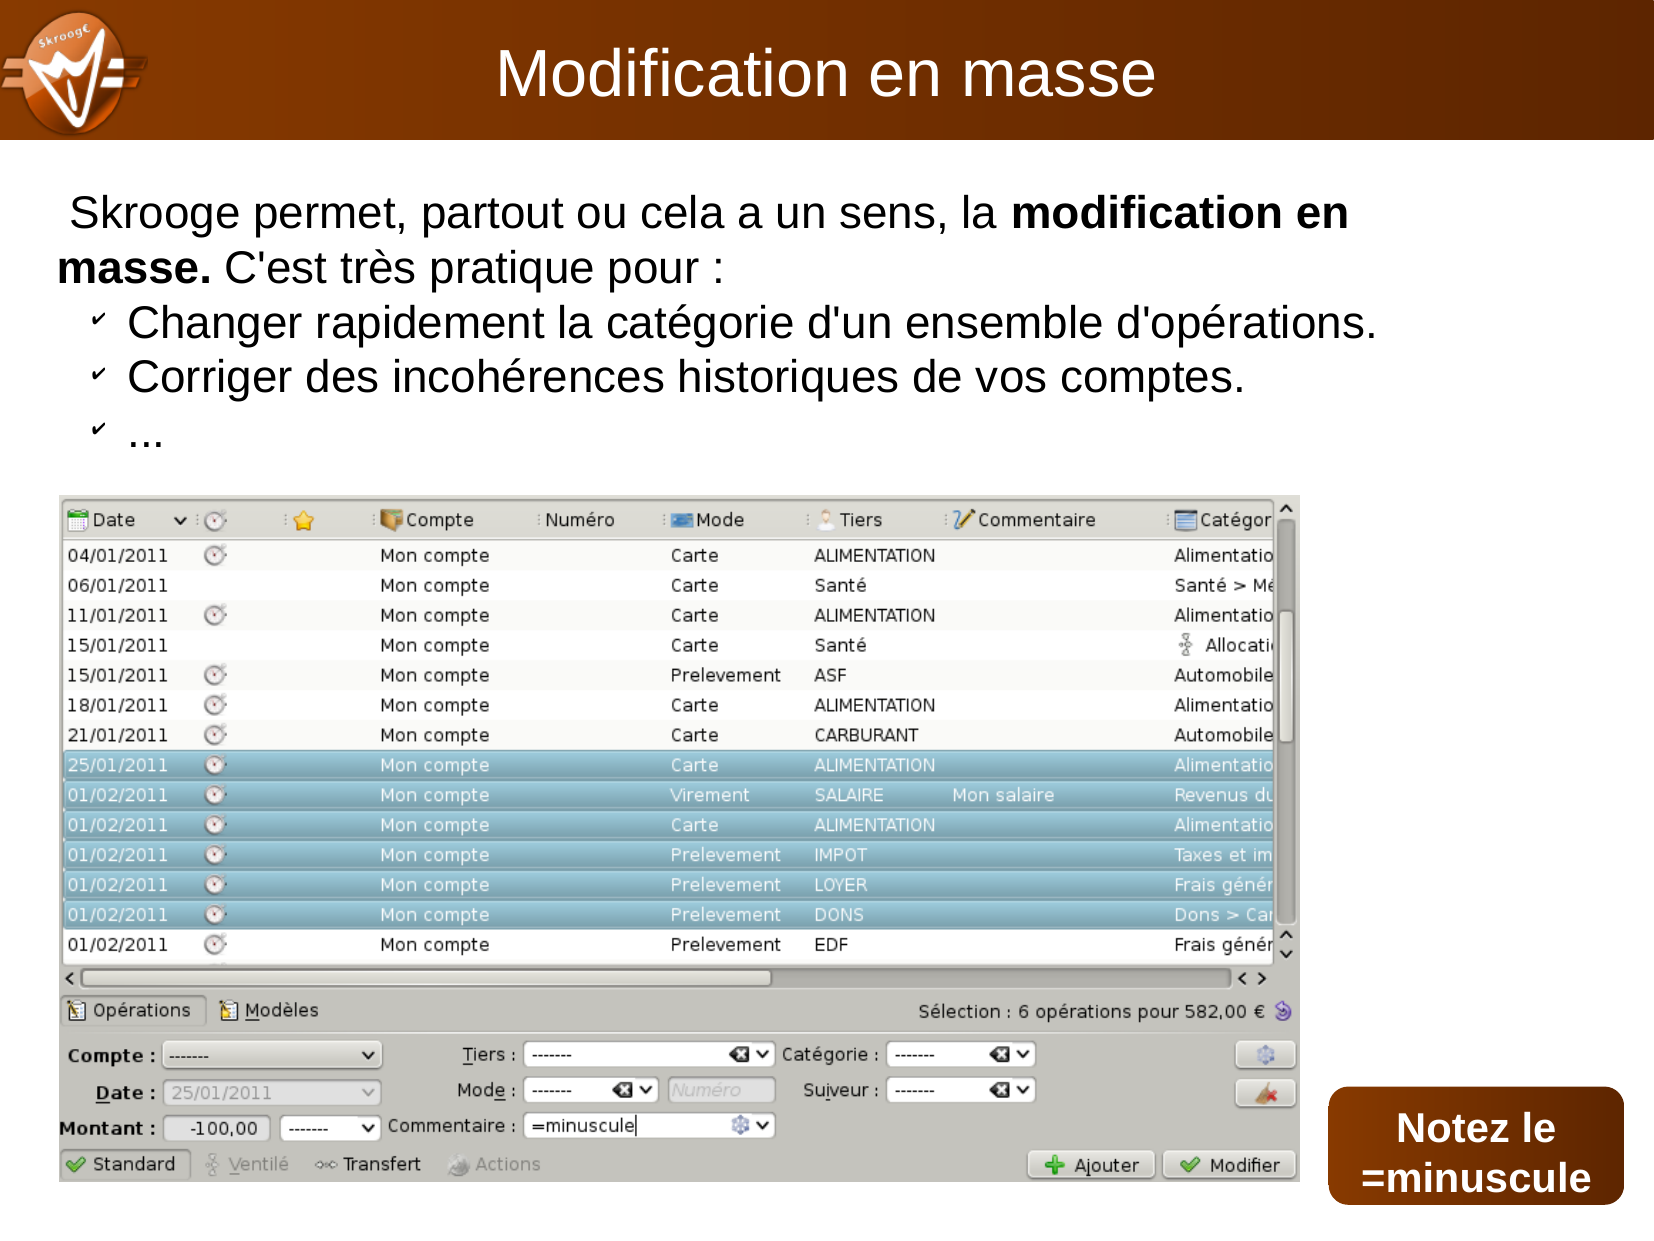

# Modification en masse
Skrooge permet, partout ou cela a un sens, la modification en masse. C'est très pratique pour :
Changer rapidement la catégorie d'un ensemble d'opérations.
Corriger des incohérences historiques de vos comptes.
...
Notez le
=minuscule